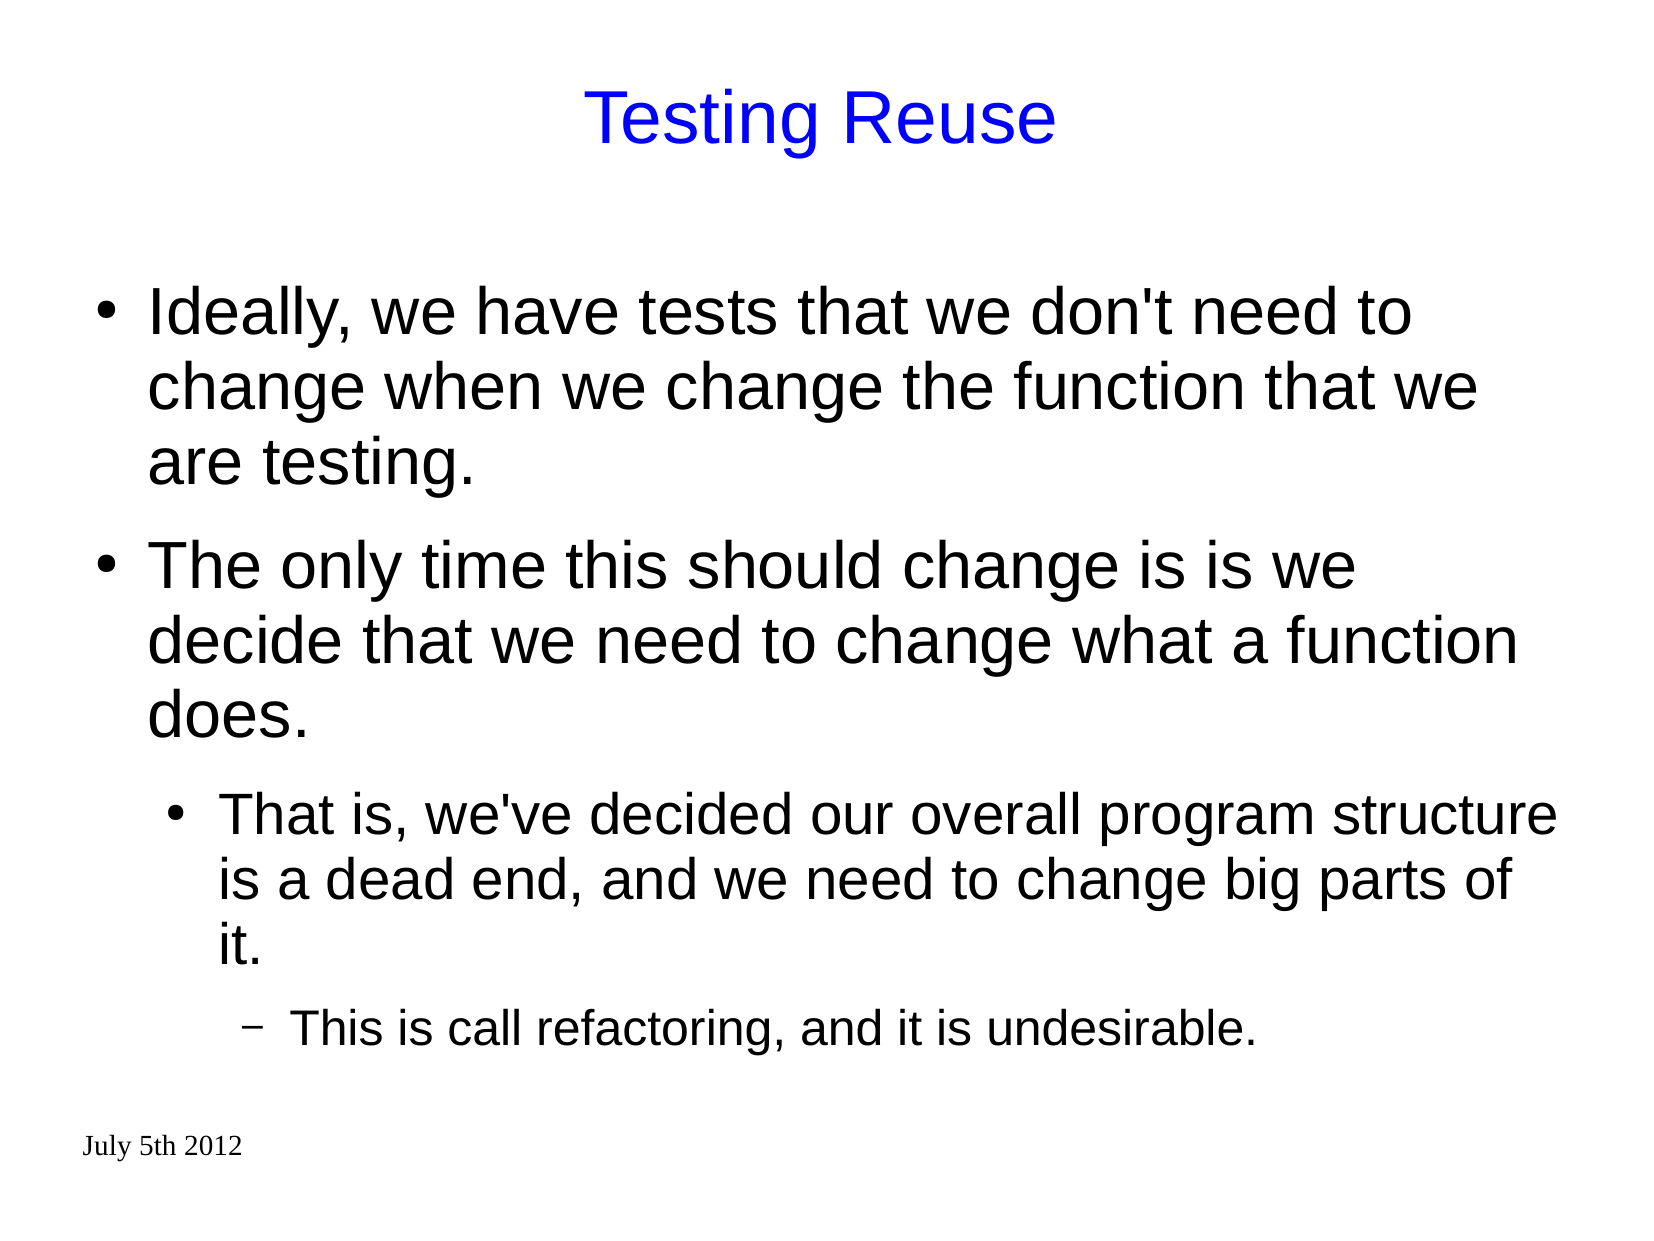

# Testing Reuse
Ideally, we have tests that we don't need to change when we change the function that we are testing.
The only time this should change is is we decide that we need to change what a function does.
That is, we've decided our overall program structure is a dead end, and we need to change big parts of it.
This is call refactoring, and it is undesirable.
July 5th 2012